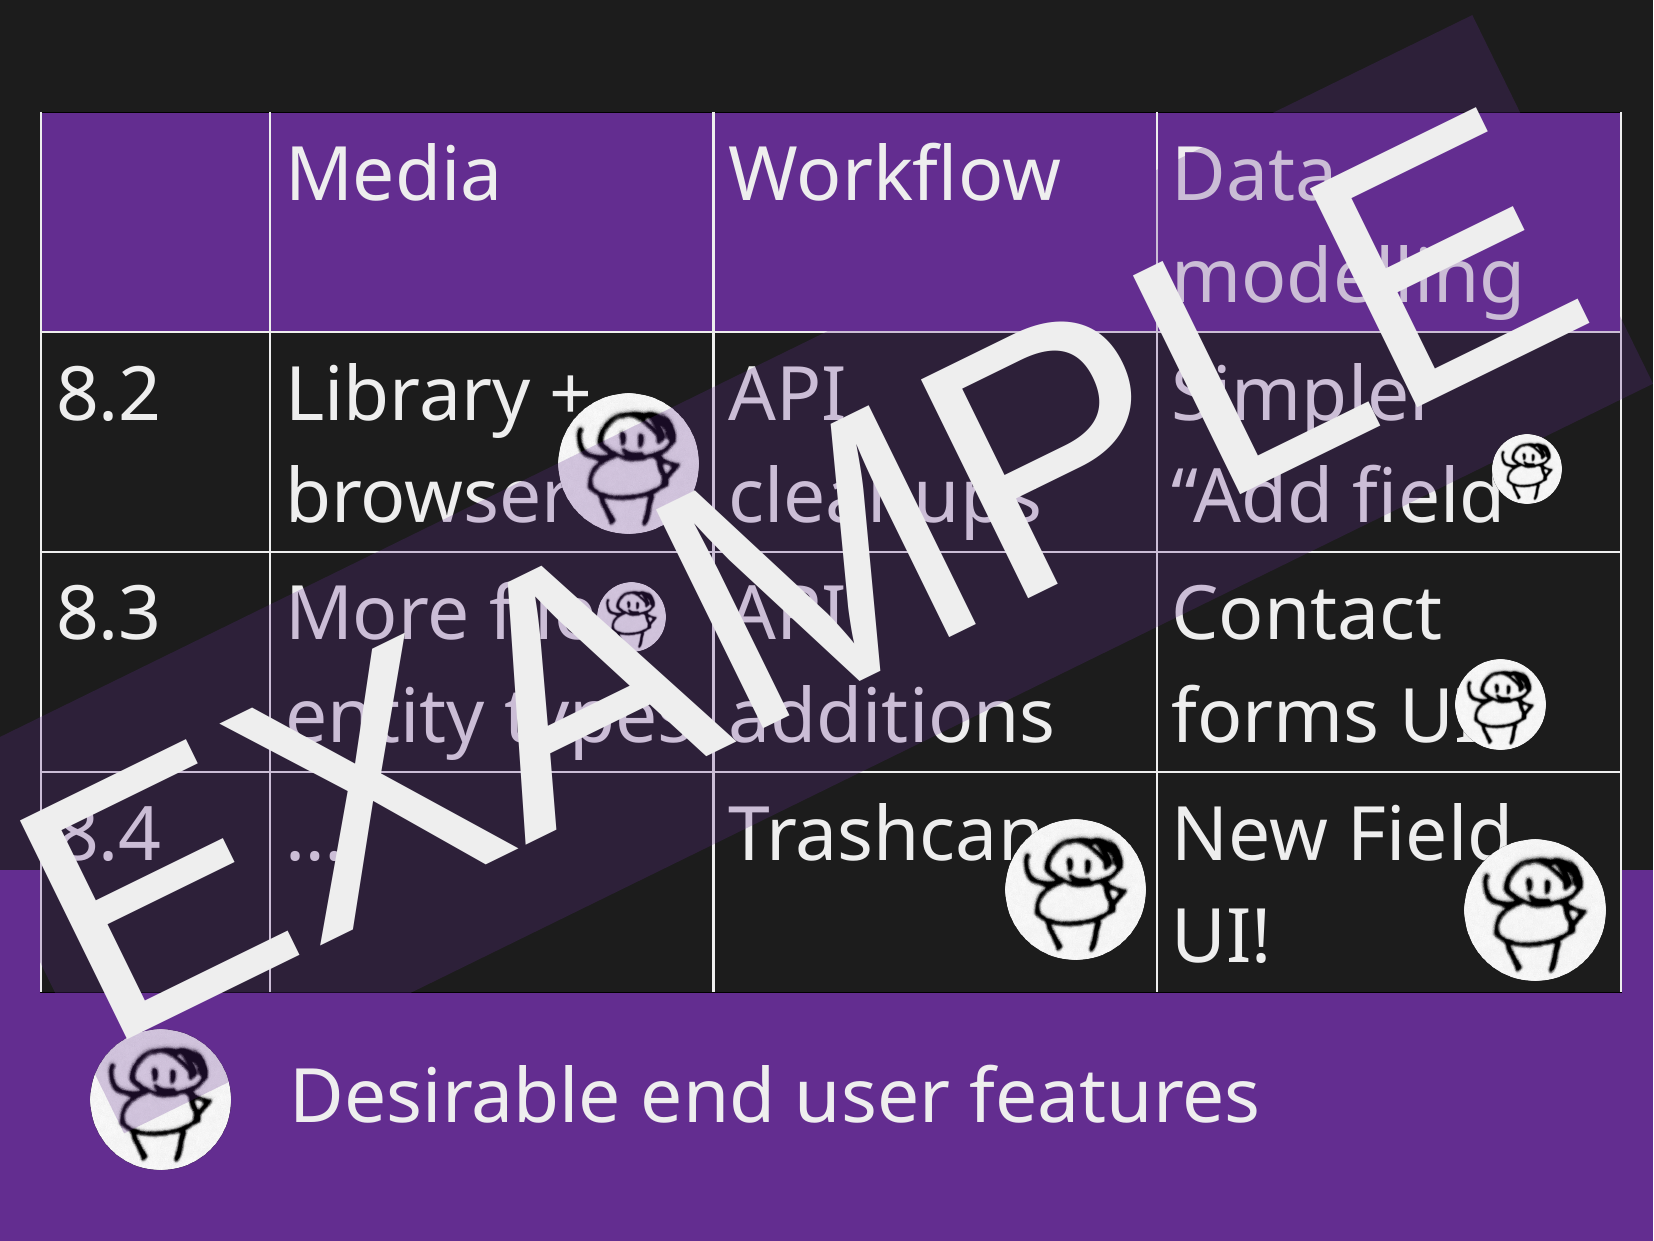

| | Media | Workflow | Data modelling |
| --- | --- | --- | --- |
| 8.2 | Library + browser | API cleanups | Simpler “Add field” |
| 8.3 | More file entity types | API additions | Contact forms UI |
| 8.4 | … | Trashcan | New Field UI! |
EXAMPLE
Desirable end user features